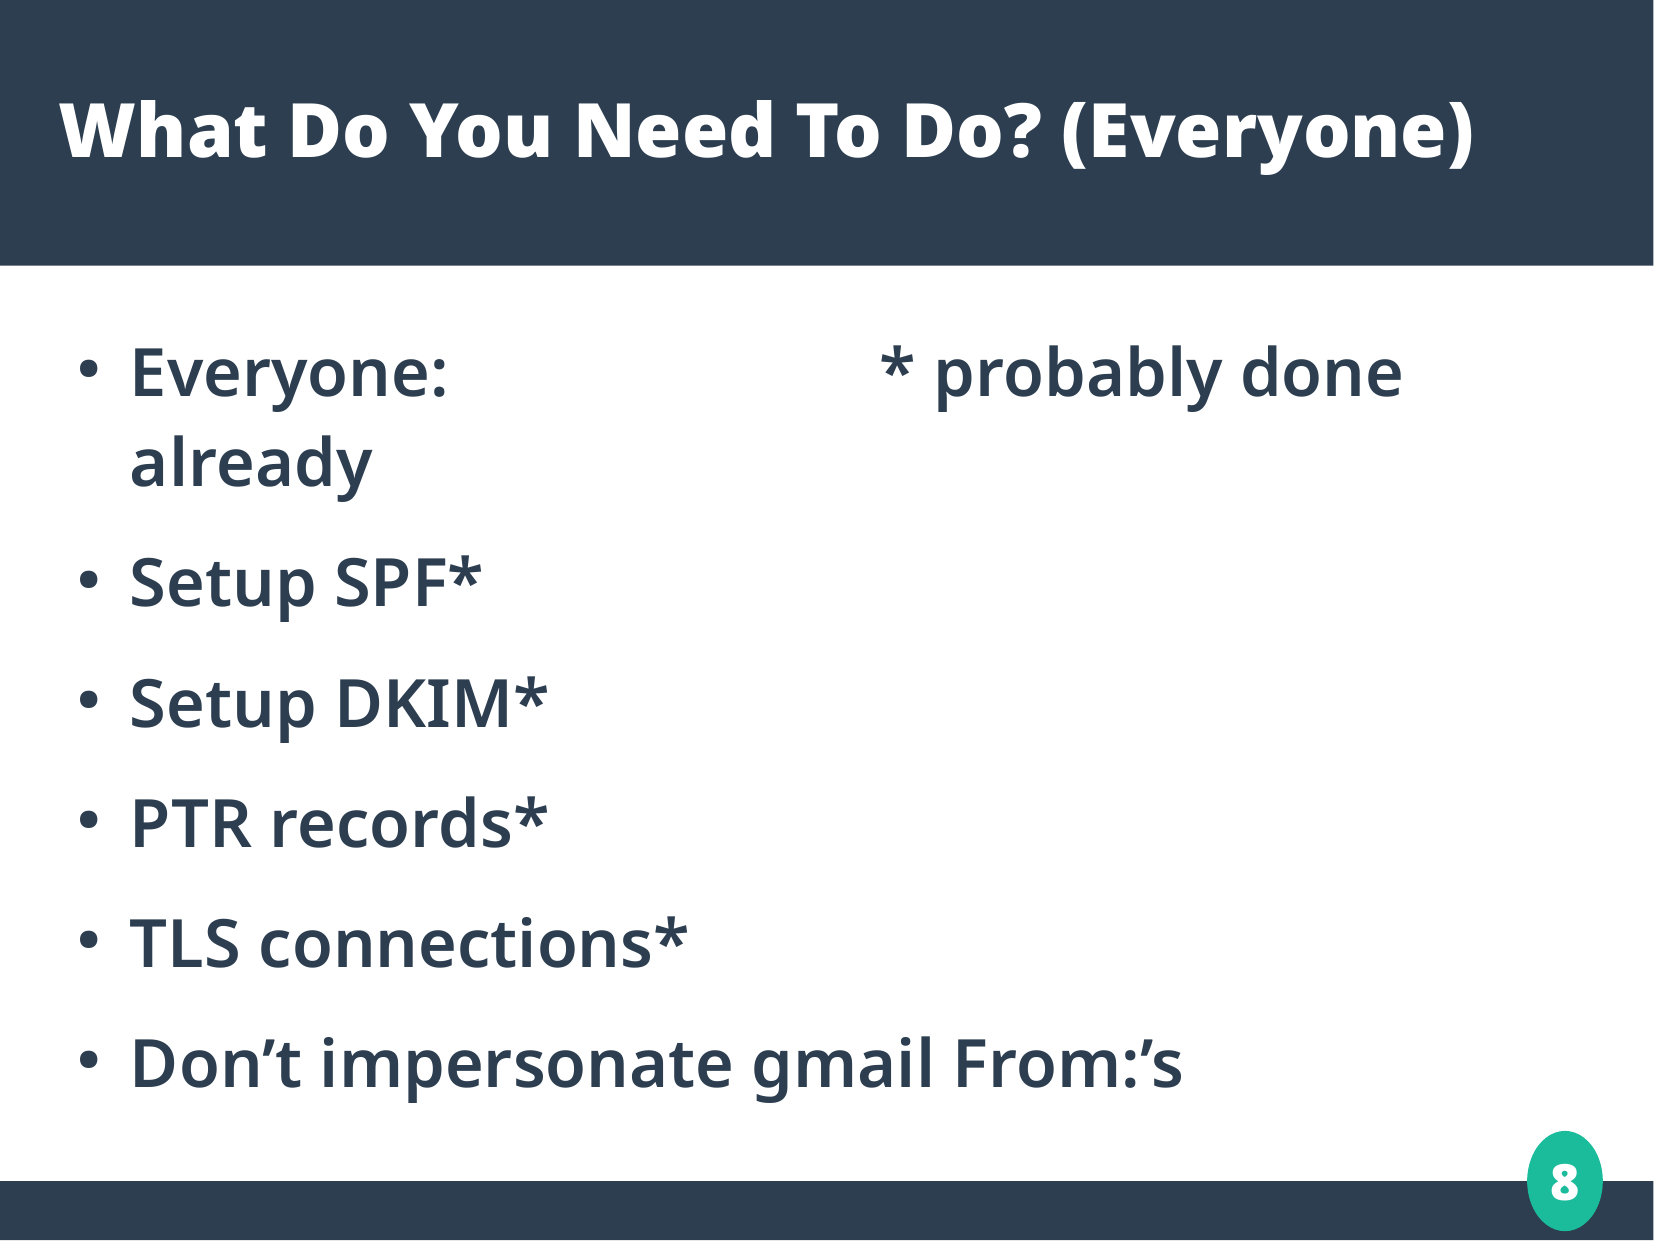

# What Do You Need To Do? (Everyone)
Everyone:						* probably done already
Setup SPF*
Setup DKIM*
PTR records*
TLS connections*
Don’t impersonate gmail From:’s